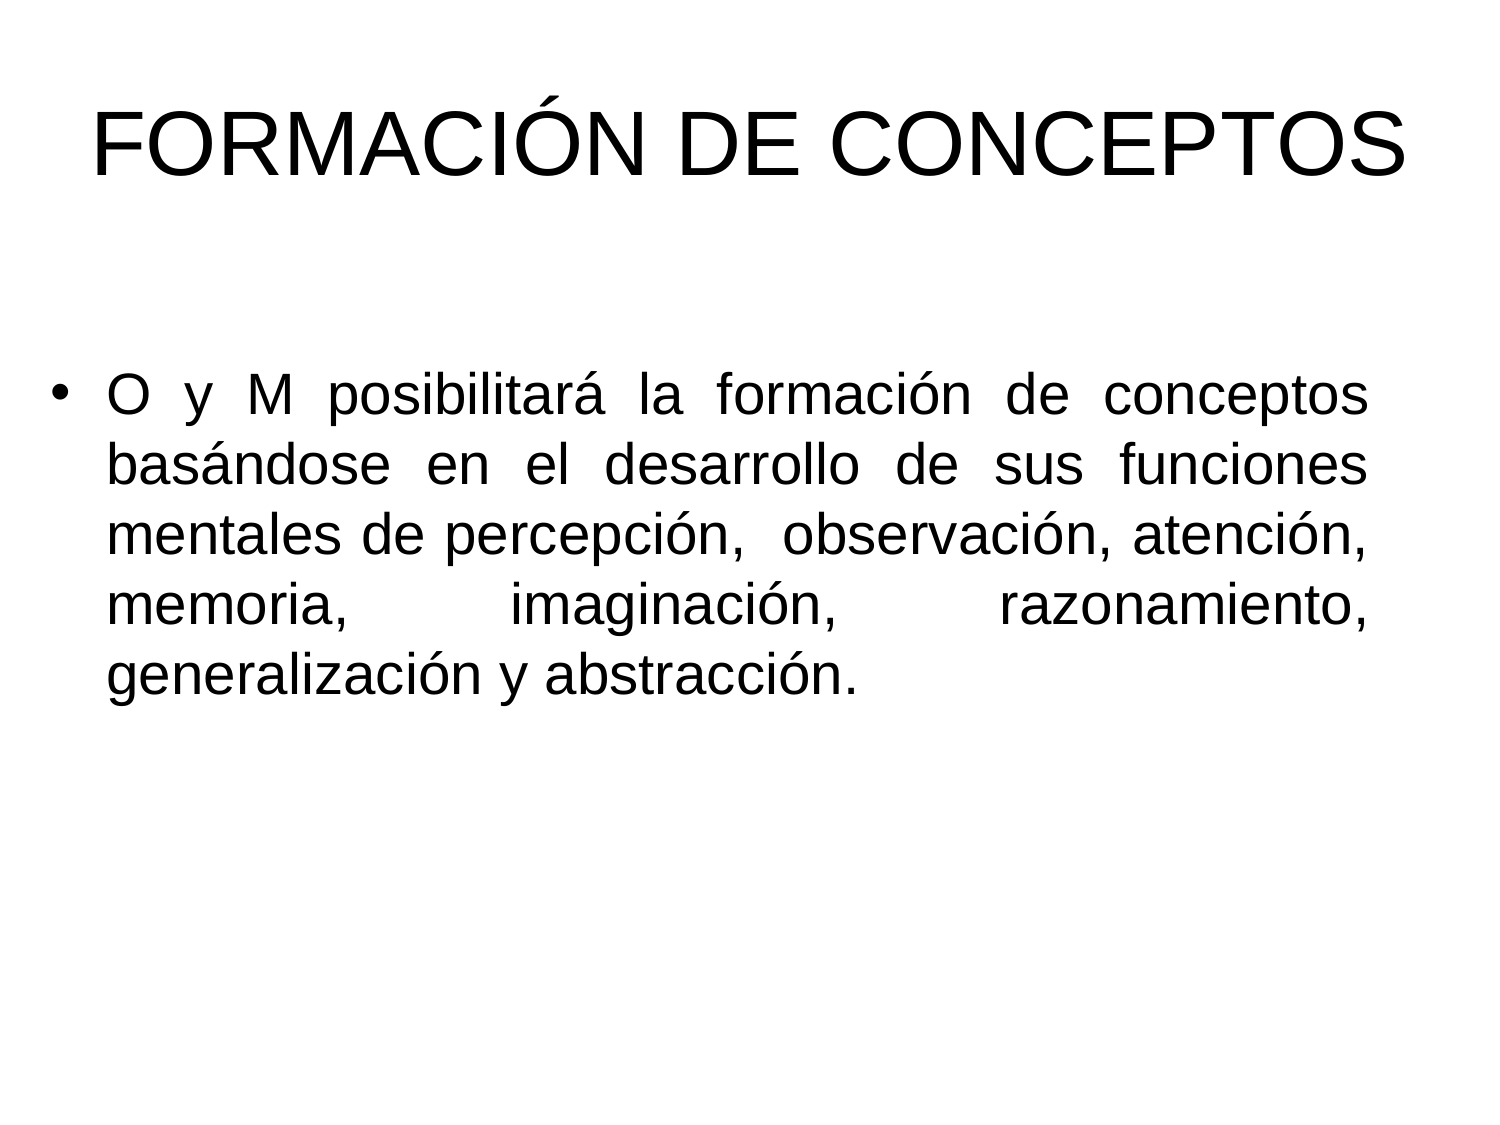

# FORMACIÓN DE CONCEPTOS
O y M posibilitará la formación de conceptos basándose en el desarrollo de sus funciones mentales de percepción, observación, atención, memoria, imaginación, razonamiento, generalización y abstracción.